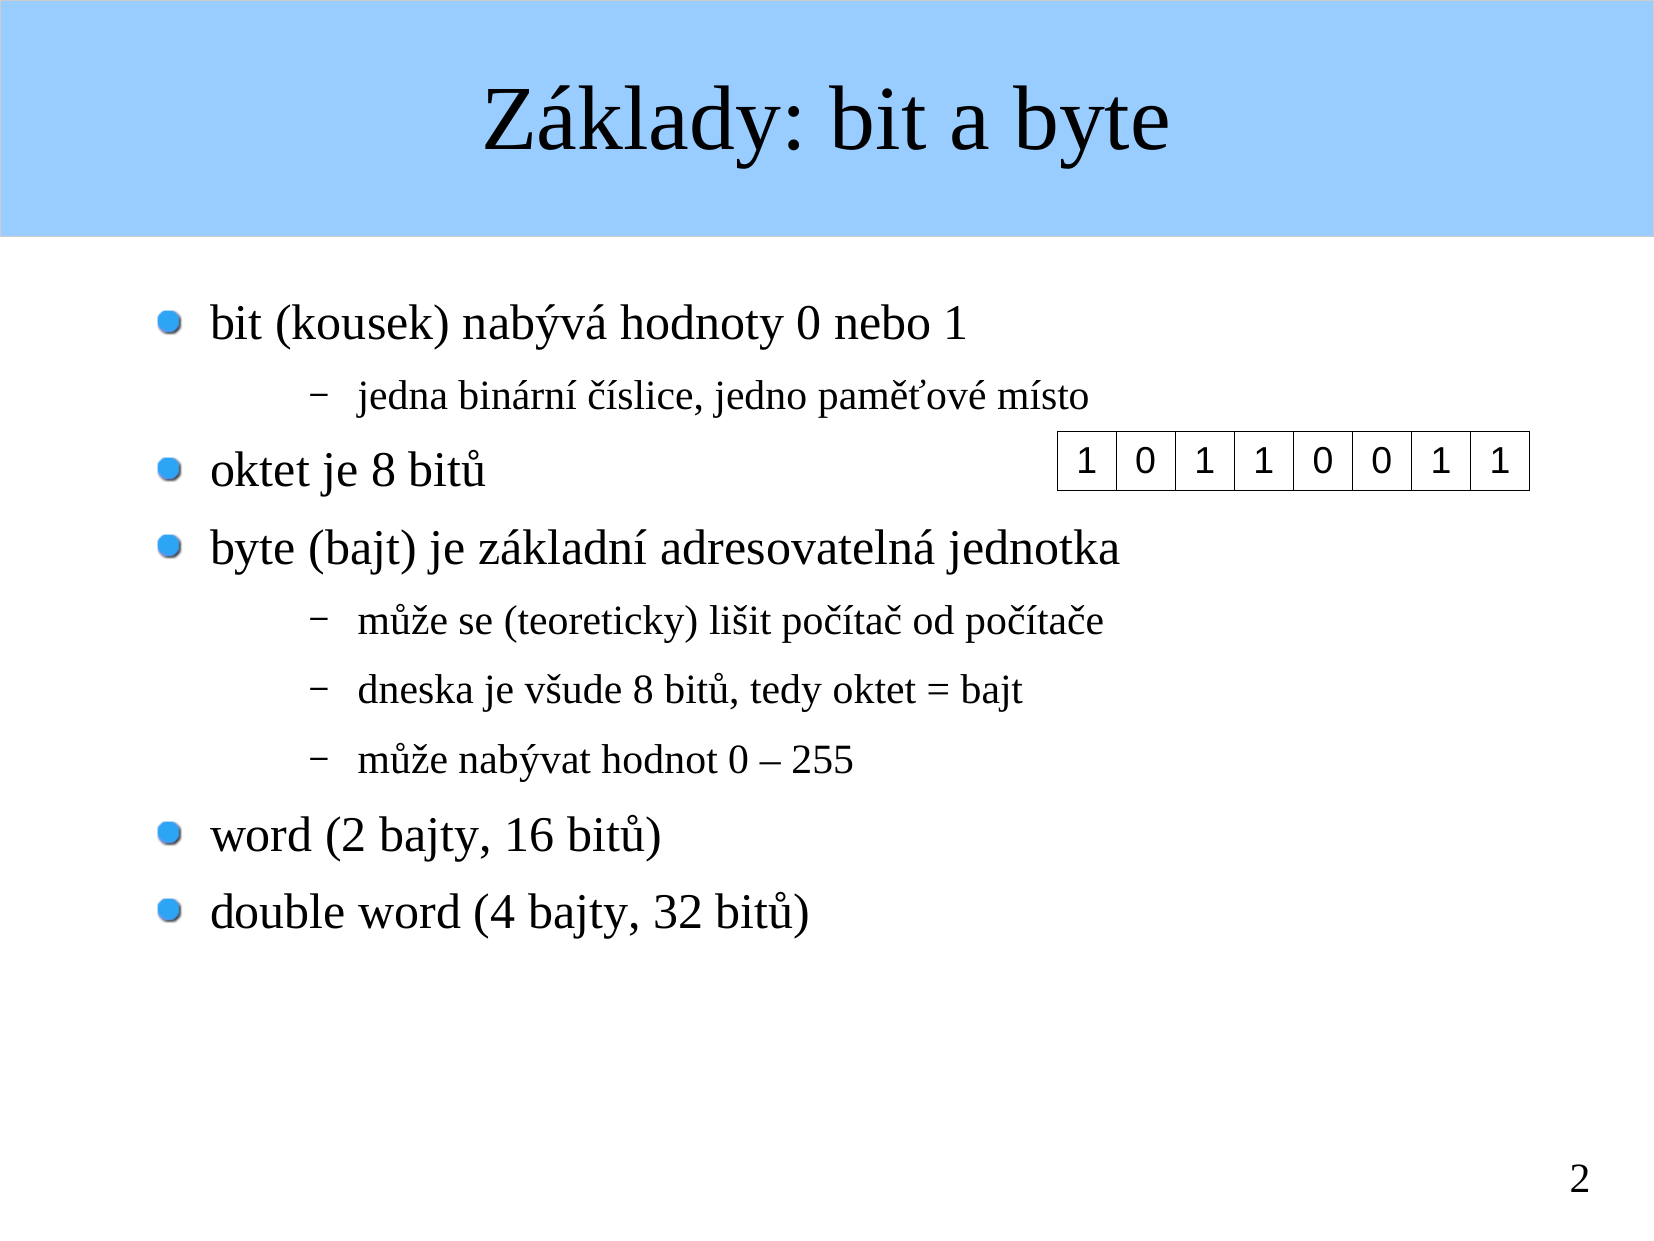

# Základy: bit a byte
bit (kousek) nabývá hodnoty 0 nebo 1
jedna binární číslice, jedno paměťové místo
oktet je 8 bitů
byte (bajt) je základní adresovatelná jednotka
může se (teoreticky) lišit počítač od počítače
dneska je všude 8 bitů, tedy oktet = bajt
může nabývat hodnot 0 – 255
word (2 bajty, 16 bitů)
double word (4 bajty, 32 bitů)
1
0
1
1
0
0
1
1